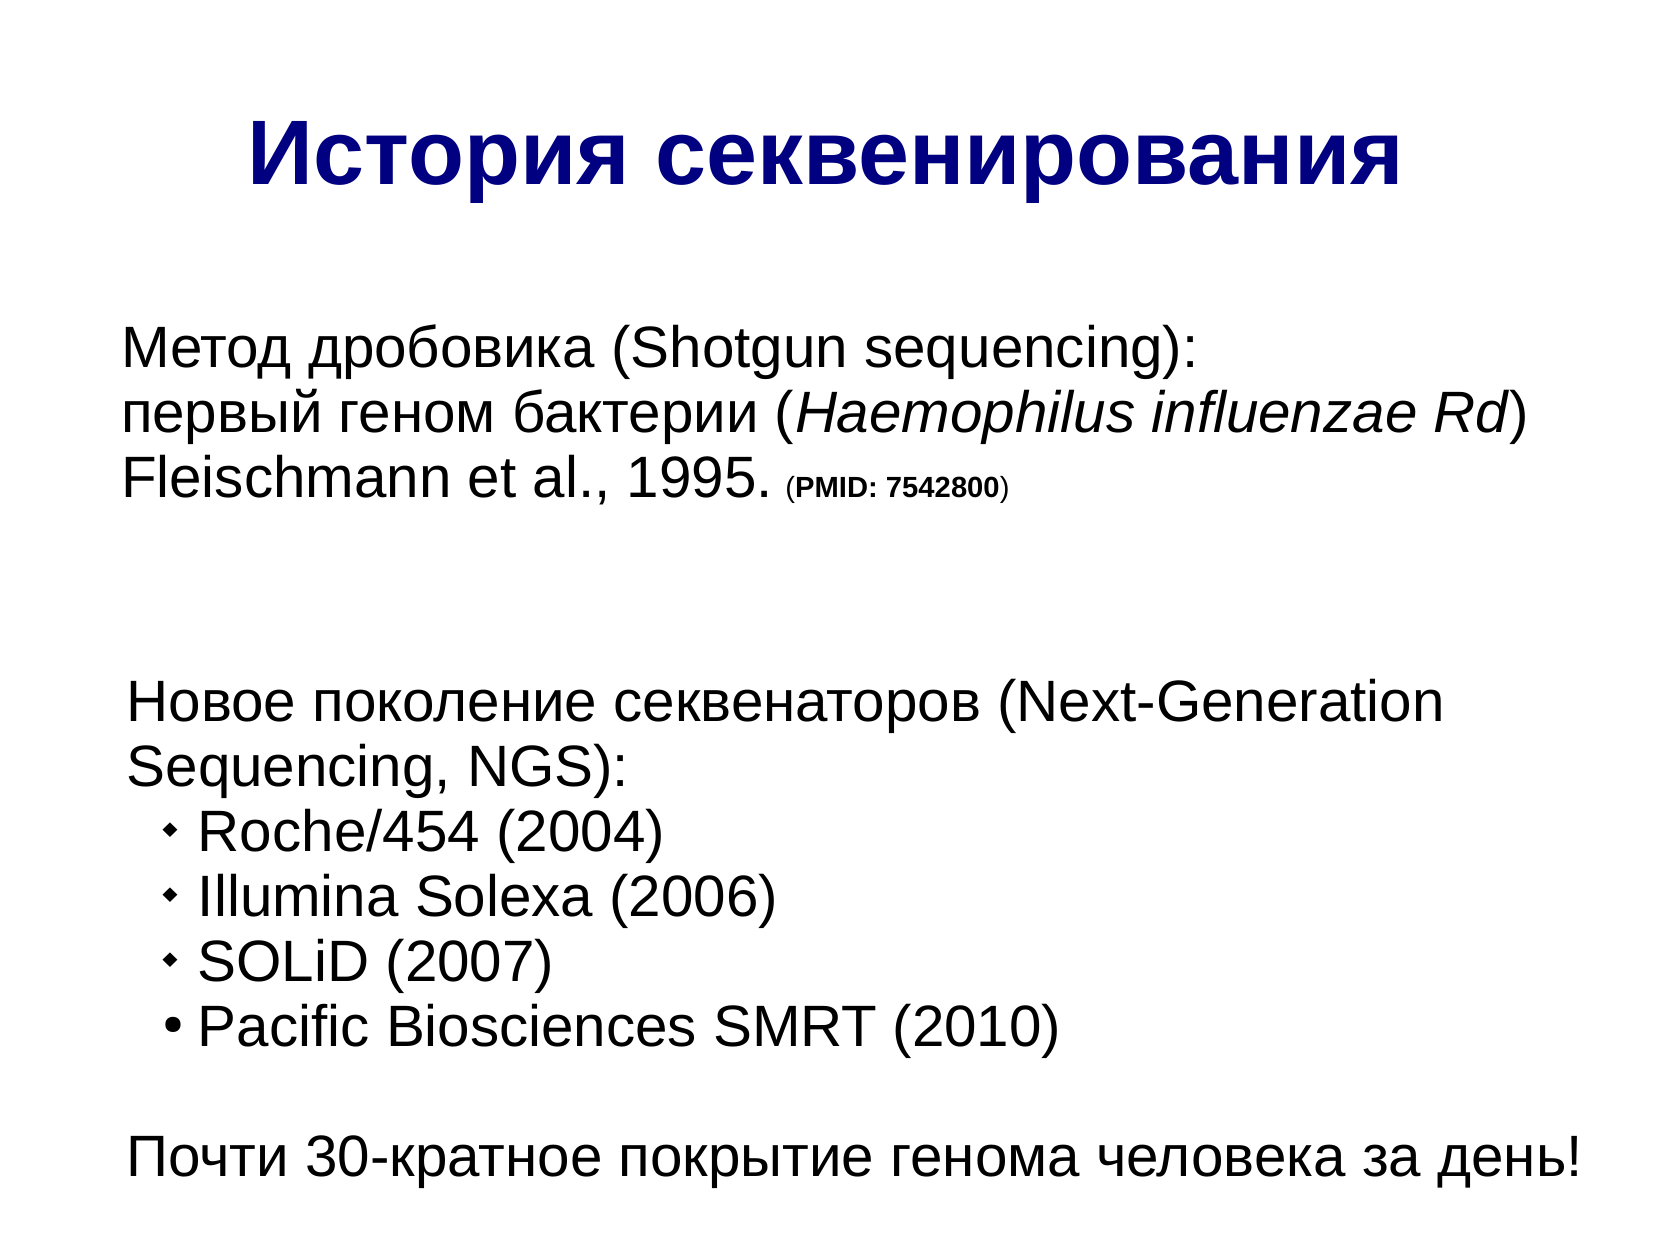

# История секвенирования
Метод дробовика (Shotgun sequencing):
первый геном бактерии (Haemophilus influenzae Rd)
Fleischmann et al., 1995.	(PMID: 7542800)
Новое поколение секвенаторов (Next-Generation Sequencing, NGS):
Roche/454 (2004)
Illumina Solexa (2006)
SOLiD (2007)
Pacific Biosciences SMRT (2010)
Почти 30-кратное покрытие генома человека за день!